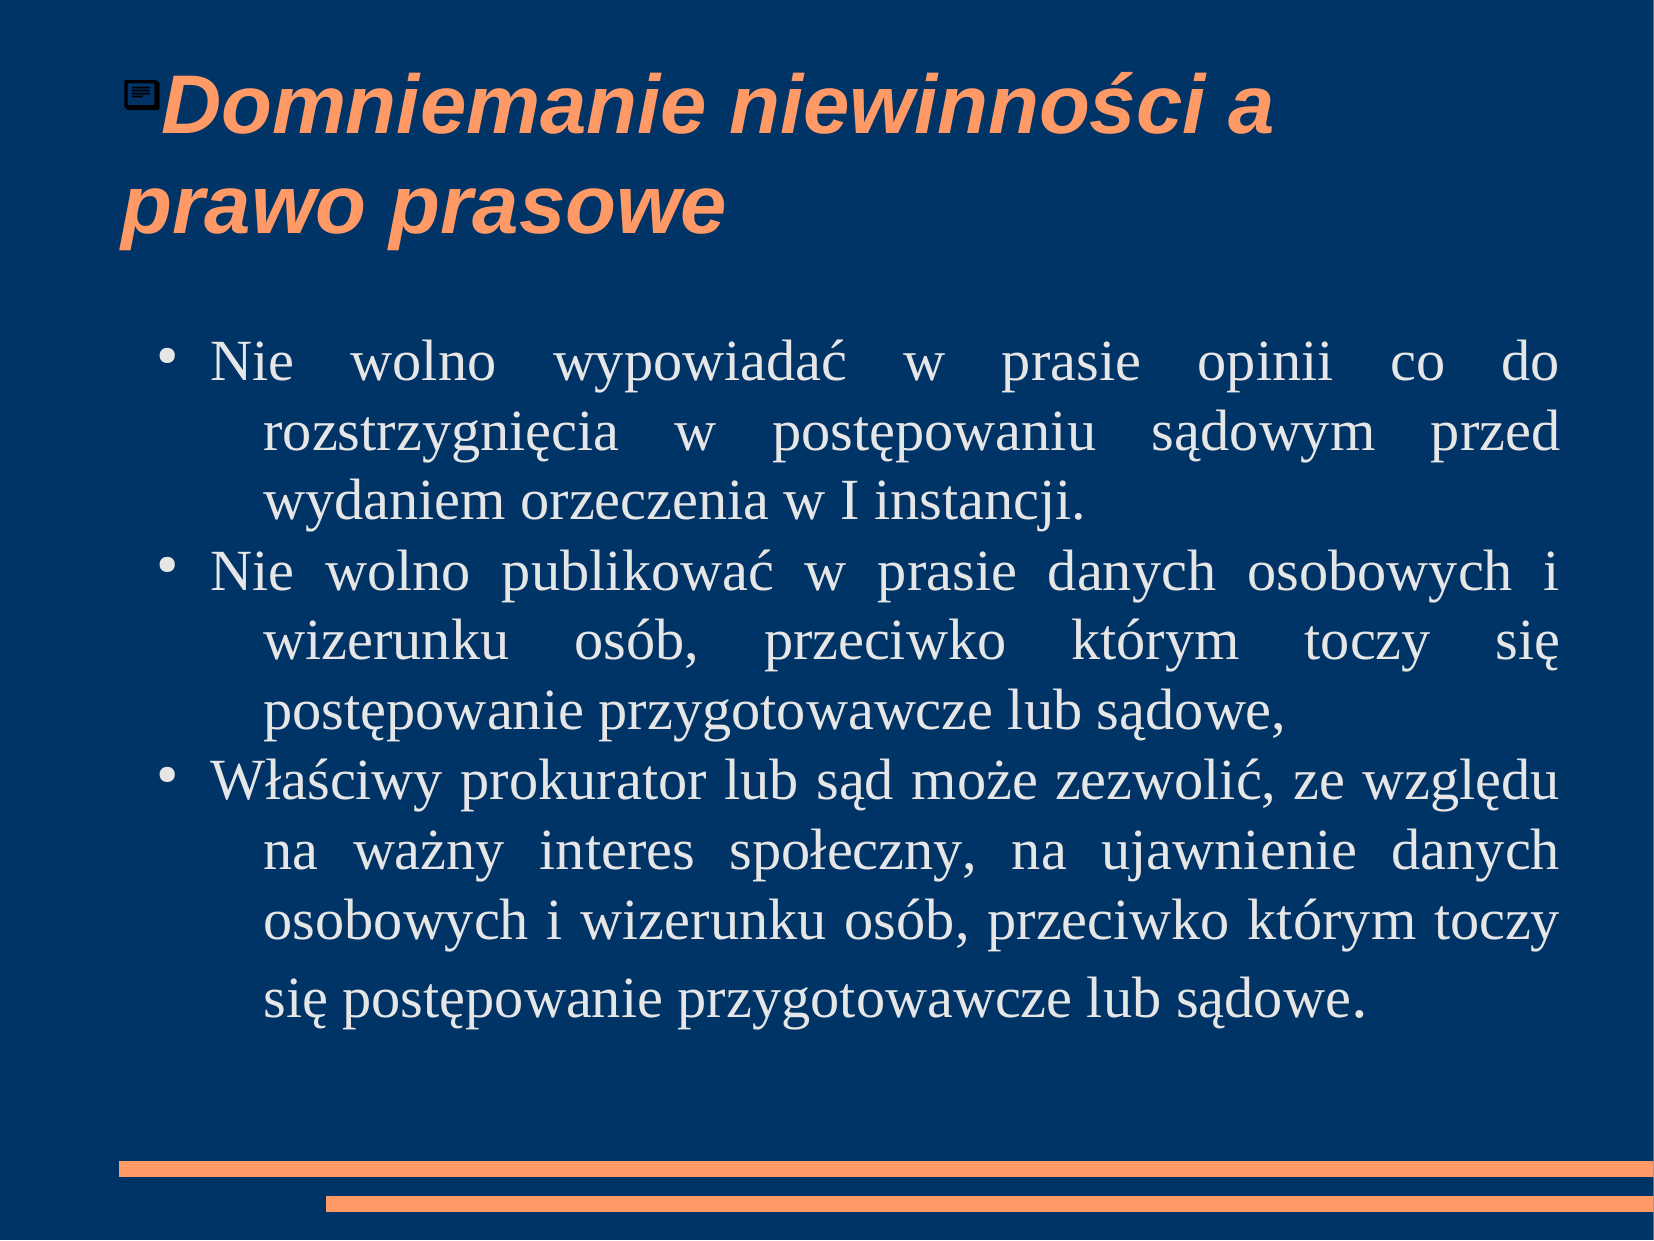

# Domniemanie niewinności a prawo prasowe
Nie wolno wypowiadać w prasie opinii co do rozstrzygnięcia w postępowaniu sądowym przed wydaniem orzeczenia w I instancji.
Nie wolno publikować w prasie danych osobowych i wizerunku osób, przeciwko którym toczy się postępowanie przygotowawcze lub sądowe,
Właściwy prokurator lub sąd może zezwolić, ze względu na ważny interes społeczny, na ujawnienie danych osobowych i wizerunku osób, przeciwko którym toczy się postępowanie przygotowawcze lub sądowe.